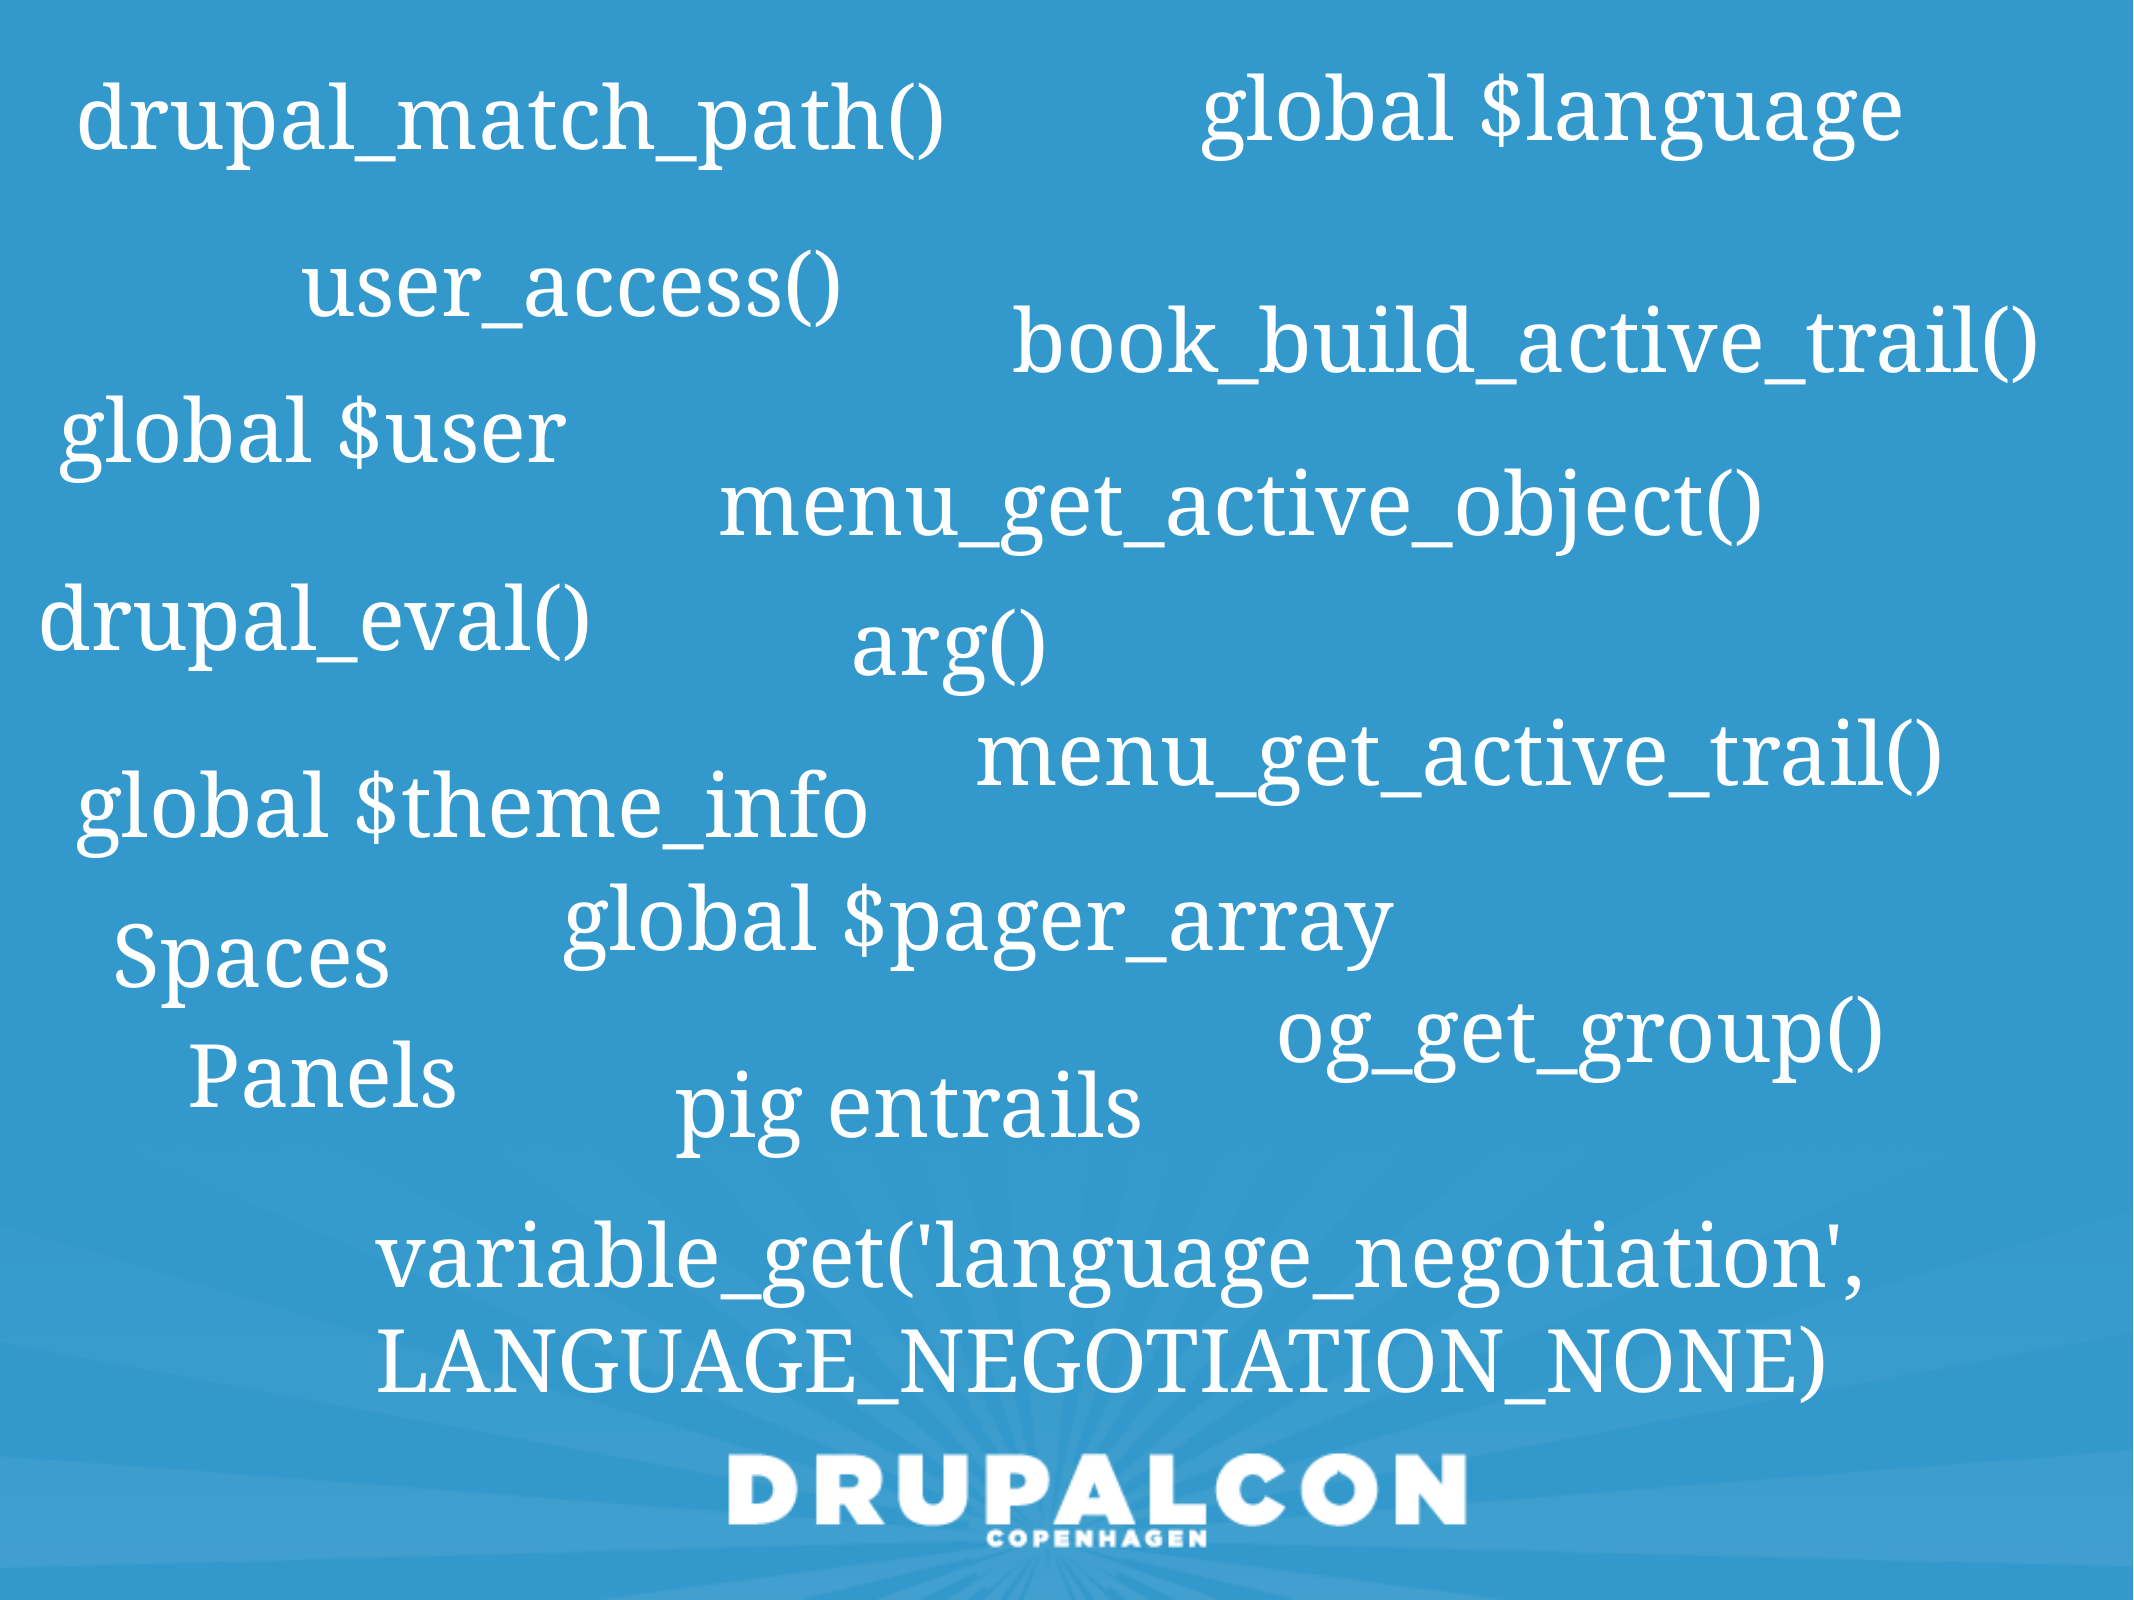

global $language
drupal_match_path()
user_access()
book_build_active_trail()
global $user
# menu_get_active_object()
drupal_eval()
arg()
menu_get_active_trail()
global $theme_info
global $pager_array
Spaces
og_get_group()
Panels
pig entrails
variable_get('language_negotiation', LANGUAGE_NEGOTIATION_NONE)